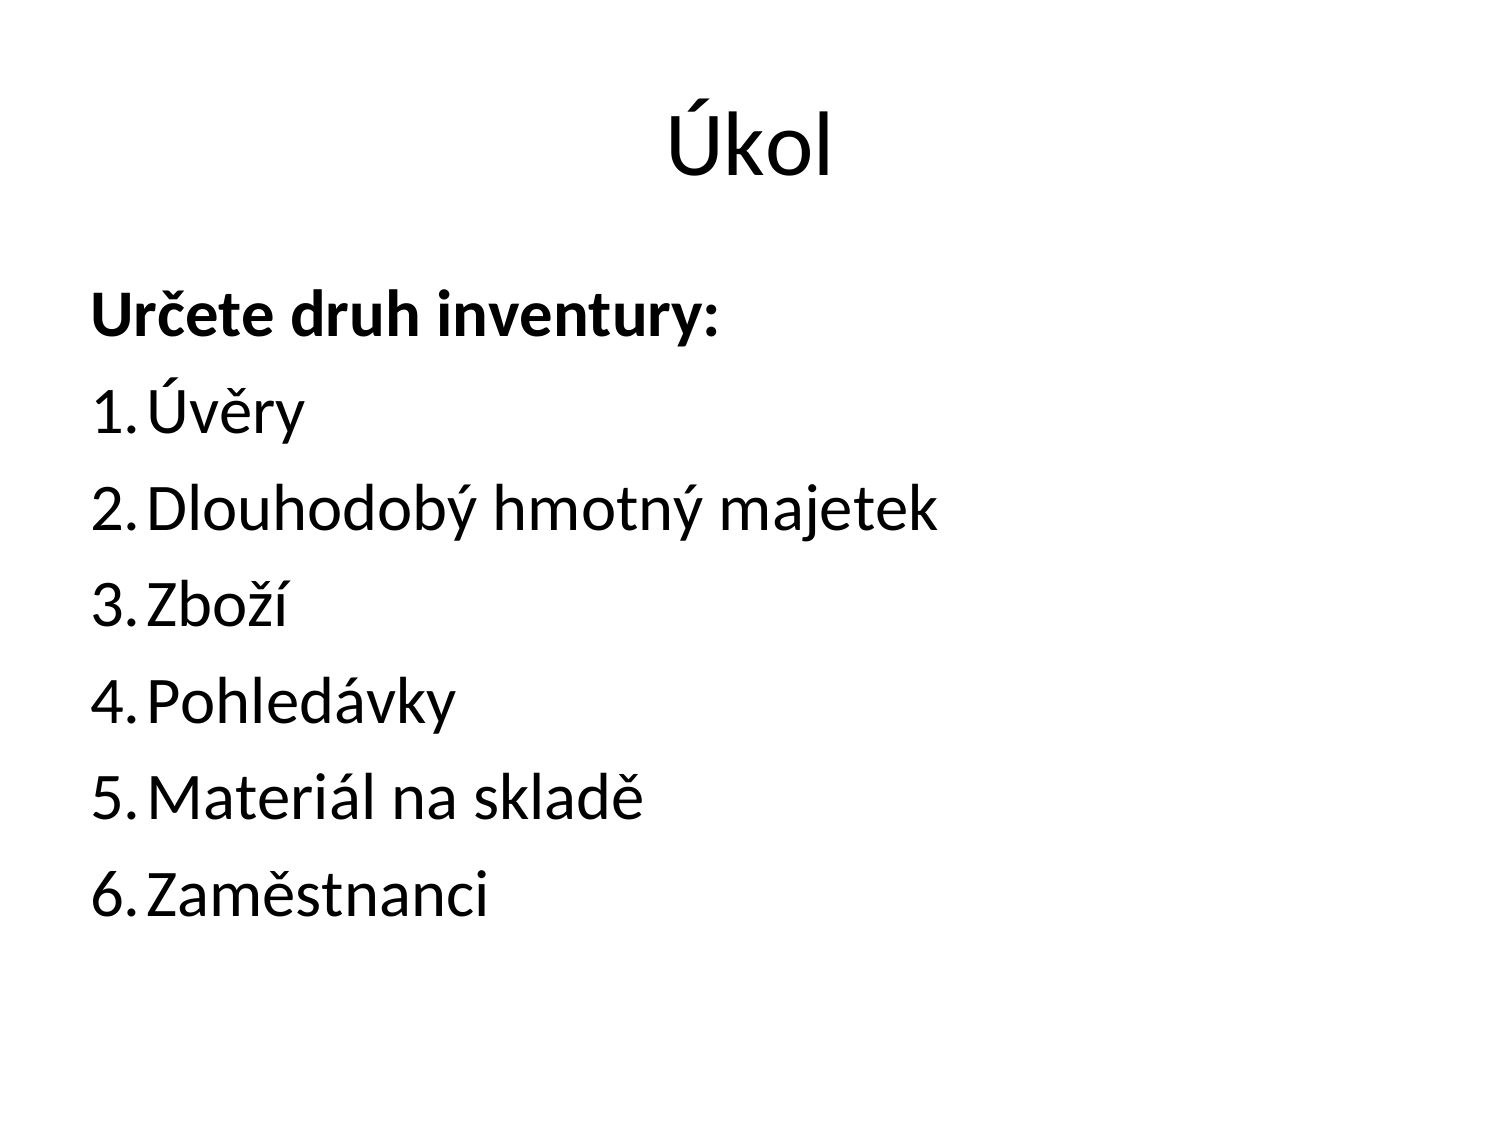

# Úkol
Určete druh inventury:
Úvěry
Dlouhodobý hmotný majetek
Zboží
Pohledávky
Materiál na skladě
Zaměstnanci